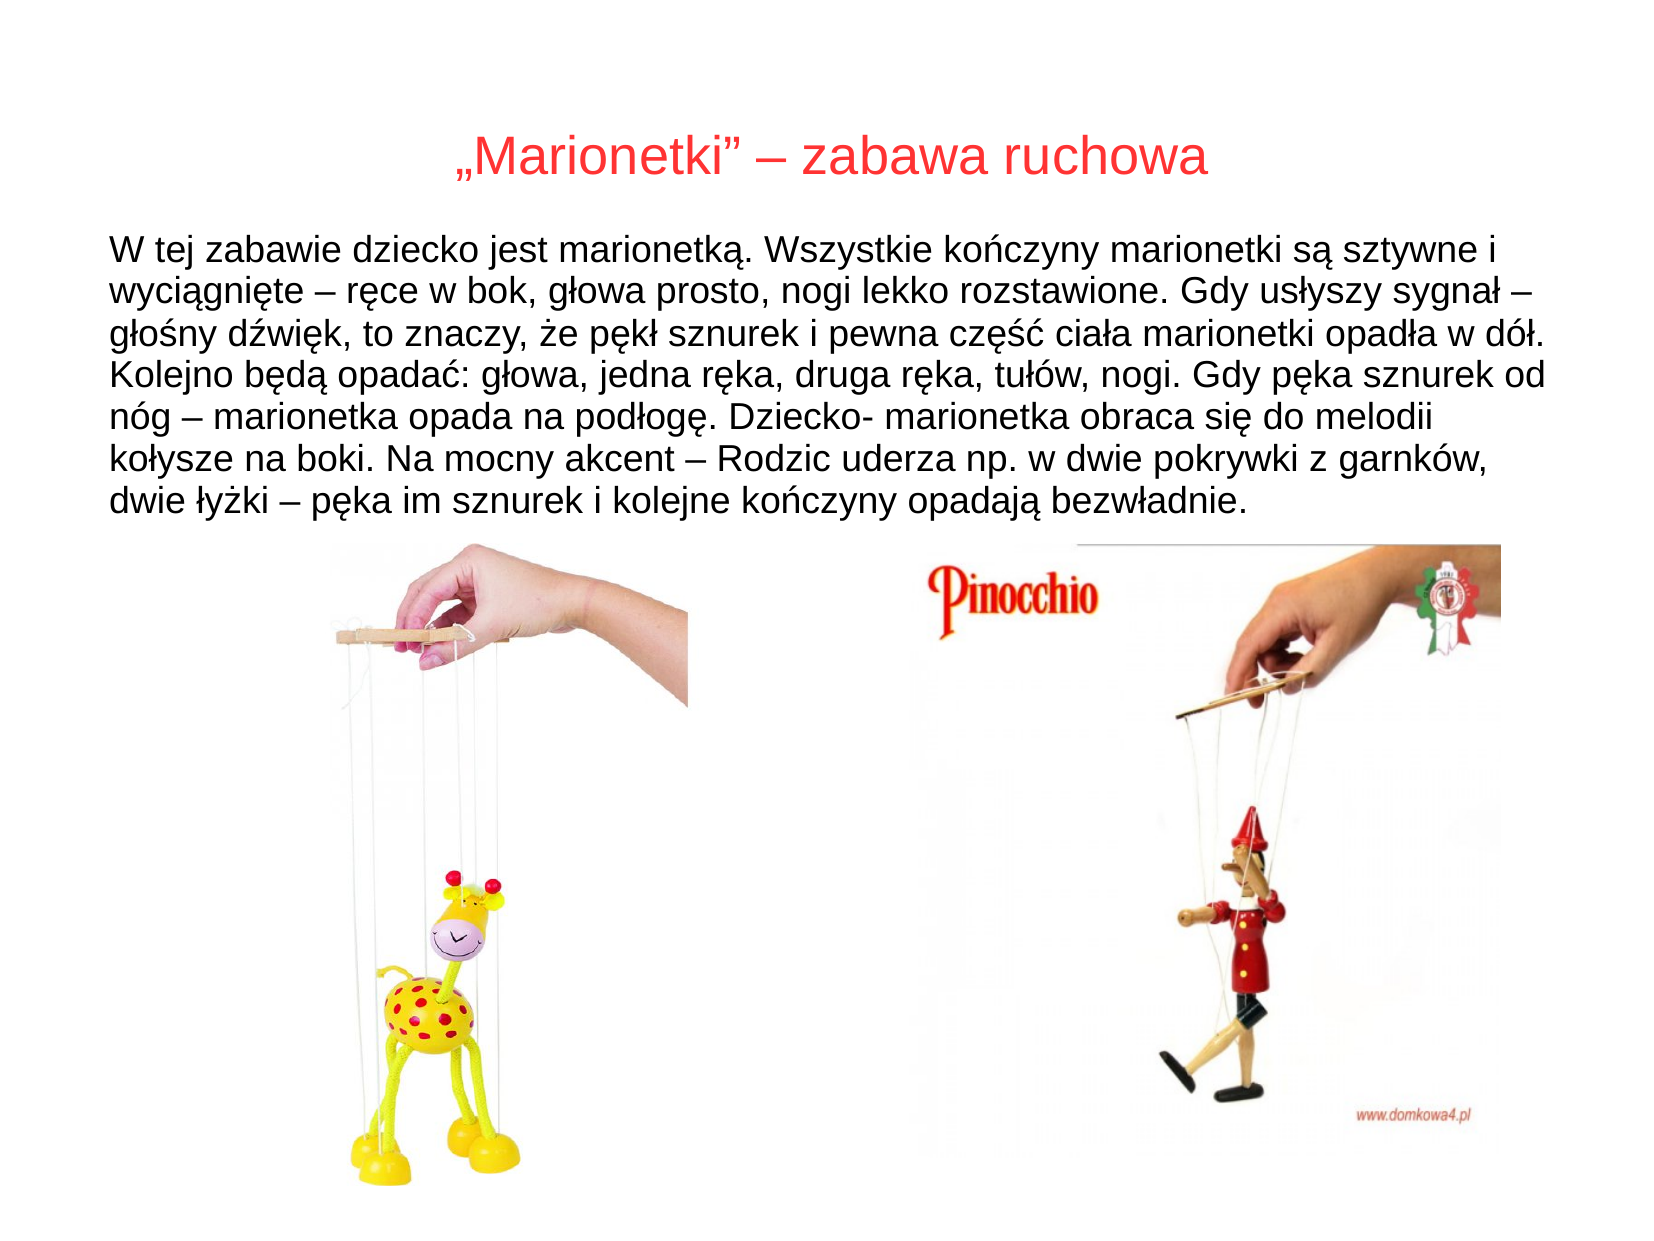

„Marionetki” – zabawa ruchowa
W tej zabawie dziecko jest marionetką. Wszystkie kończyny marionetki są sztywne i wyciągnięte – ręce w bok, głowa prosto, nogi lekko rozstawione. Gdy usłyszy sygnał – głośny dźwięk, to znaczy, że pękł sznurek i pewna część ciała marionetki opadła w dół. Kolejno będą opadać: głowa, jedna ręka, druga ręka, tułów, nogi. Gdy pęka sznurek od nóg – marionetka opada na podłogę. Dziecko- marionetka obraca się do melodii kołysze na boki. Na mocny akcent – Rodzic uderza np. w dwie pokrywki z garnków, dwie łyżki – pęka im sznurek i kolejne kończyny opadają bezwładnie.